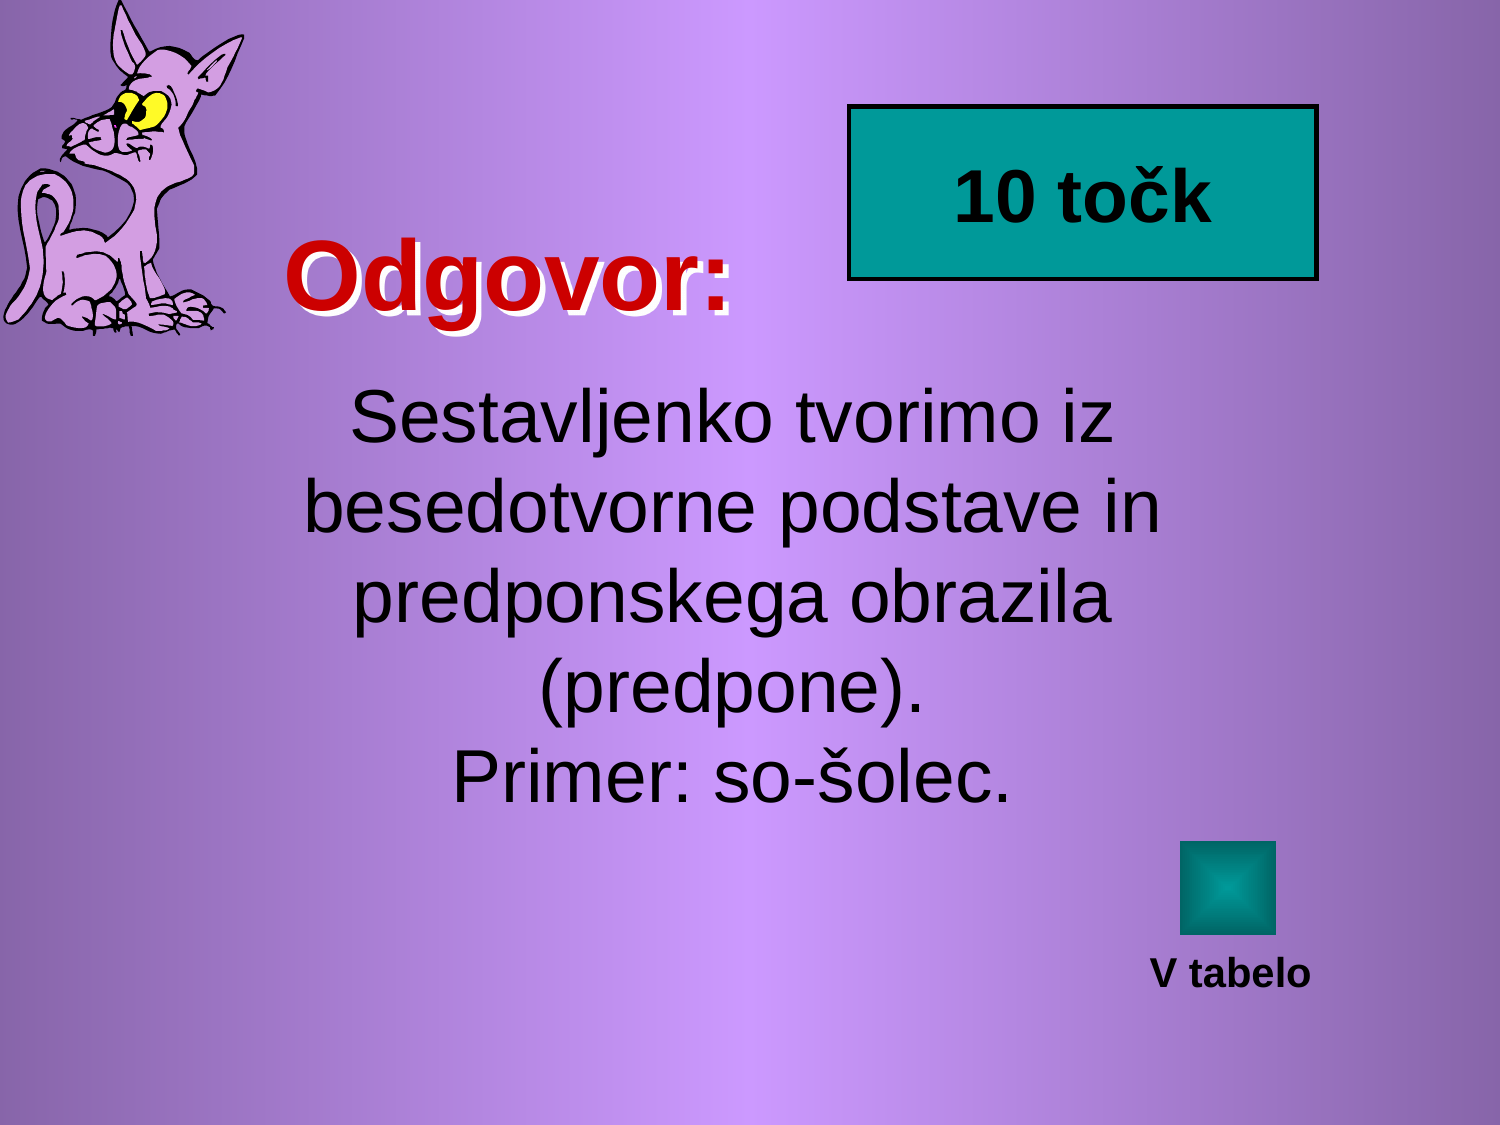

10 točk
# Odgovor:
Sestavljenko tvorimo iz besedotvorne podstave in predponskega obrazila (predpone).
Primer: so-šolec.
V tabelo